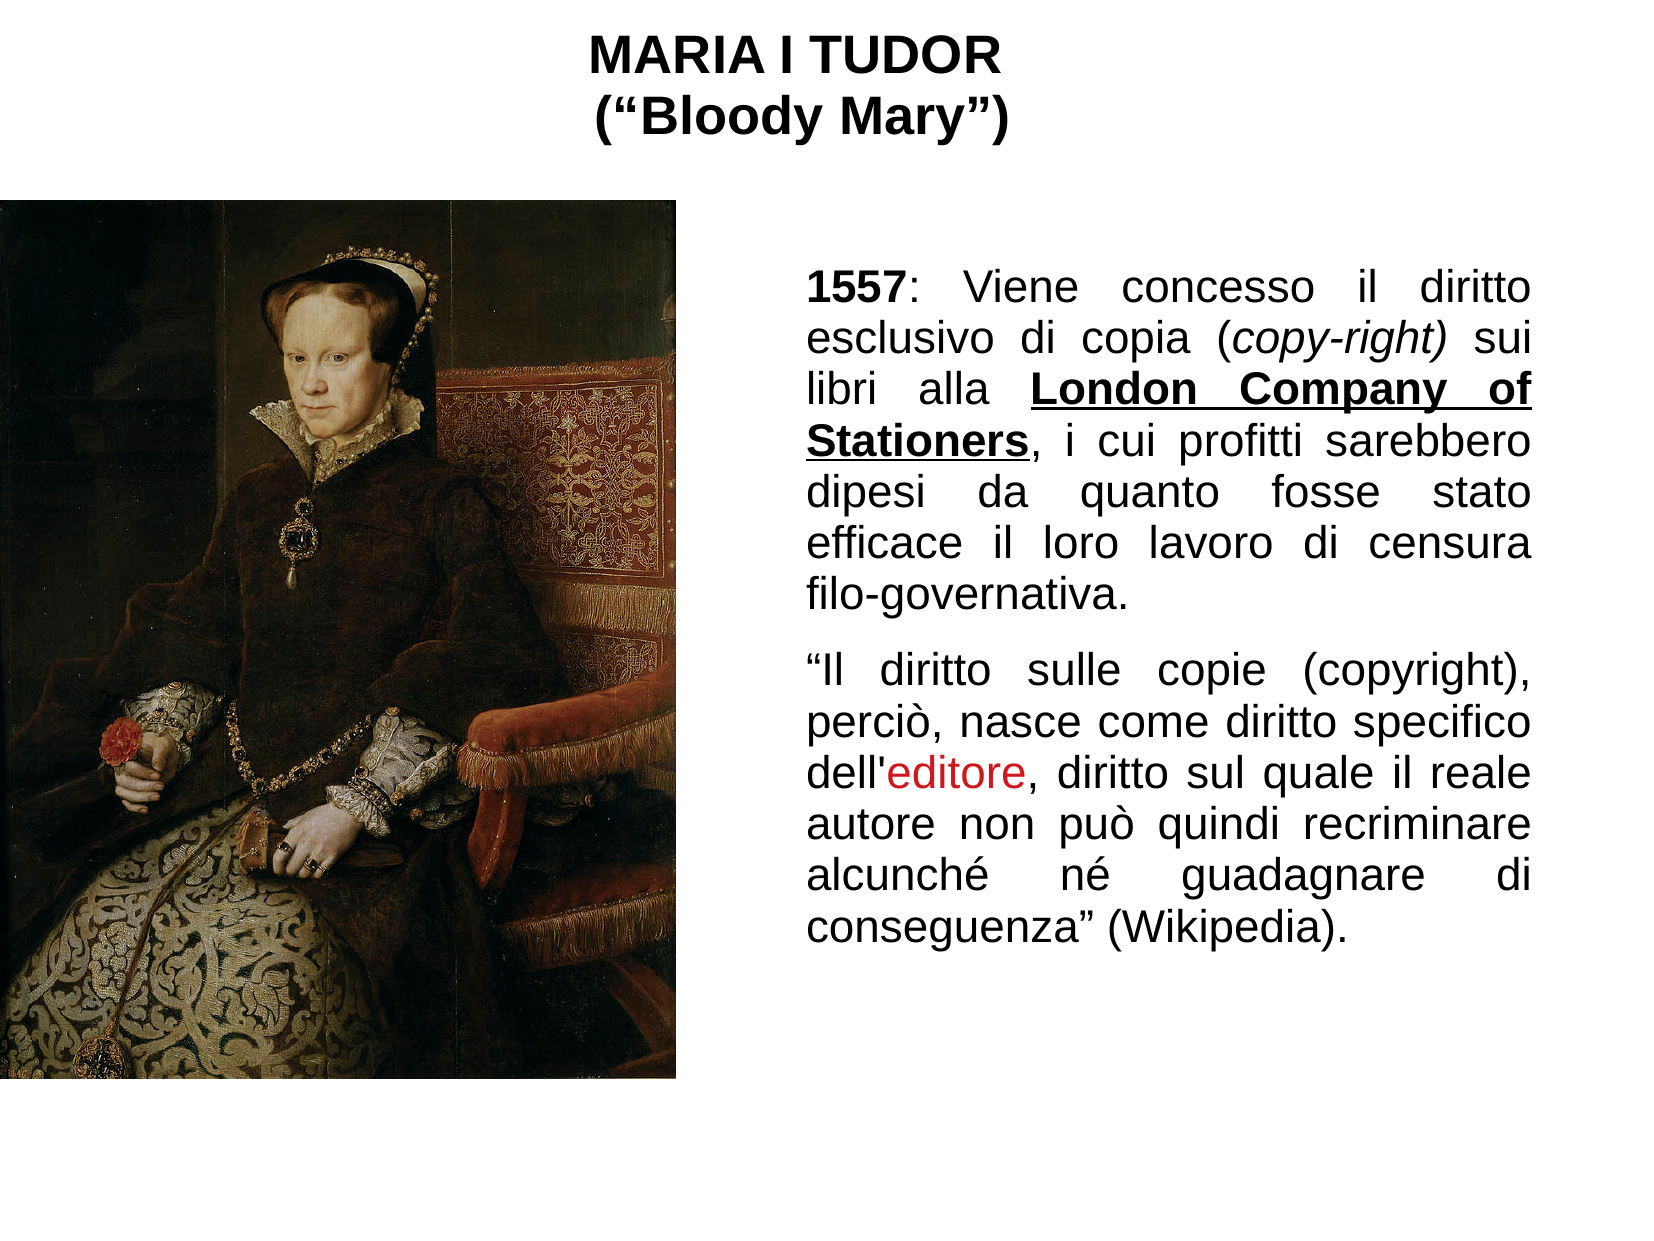

MARIA I TUDOR
(“Bloody Mary”)
1557: Viene concesso il diritto esclusivo di copia (copy-right) sui libri alla London Company of Stationers, i cui profitti sarebbero dipesi da quanto fosse stato efficace il loro lavoro di censura filo-governativa.
“Il diritto sulle copie (copyright), perciò, nasce come diritto specifico dell'editore, diritto sul quale il reale autore non può quindi recriminare alcunché né guadagnare di conseguenza” (Wikipedia).